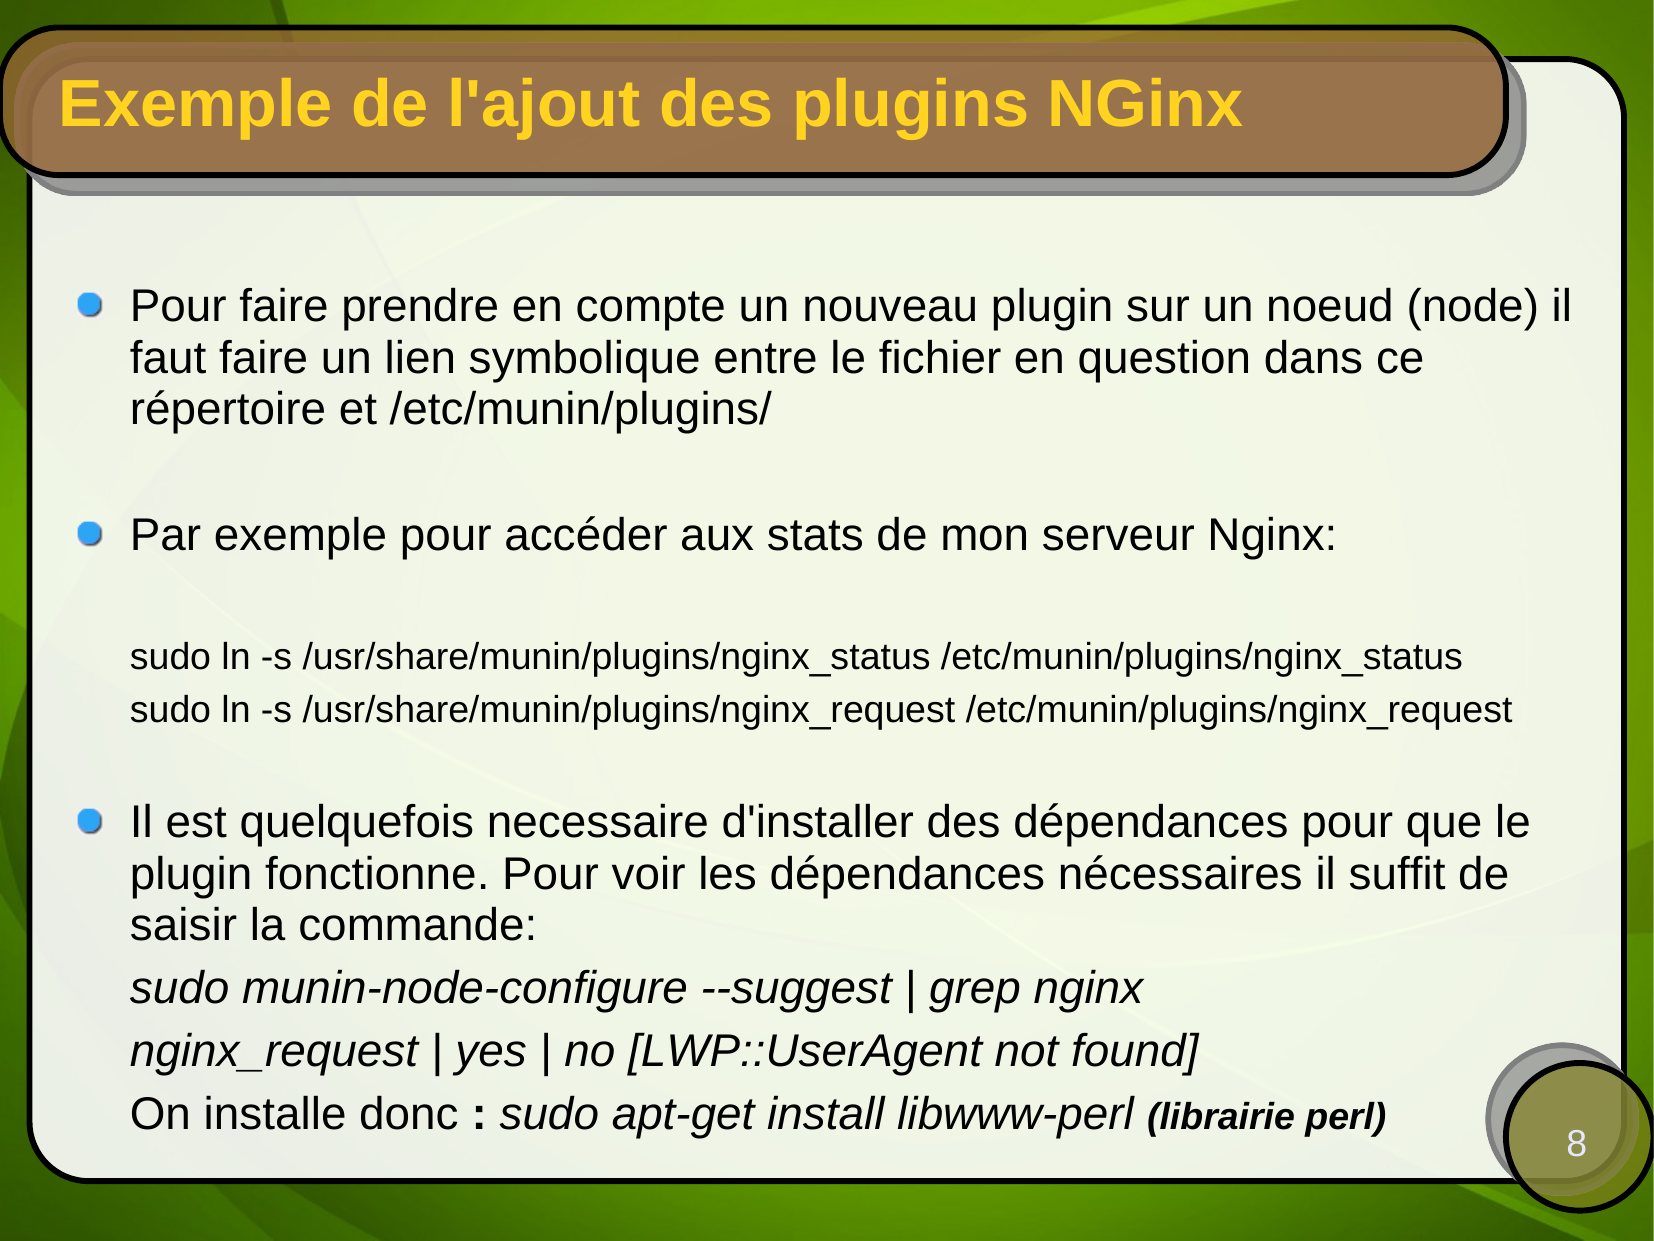

# Exemple de l'ajout des plugins NGinx
Pour faire prendre en compte un nouveau plugin sur un noeud (node) il faut faire un lien symbolique entre le fichier en question dans ce répertoire et /etc/munin/plugins/
Par exemple pour accéder aux stats de mon serveur Nginx:
sudo ln -s /usr/share/munin/plugins/nginx_status /etc/munin/plugins/nginx_status
sudo ln -s /usr/share/munin/plugins/nginx_request /etc/munin/plugins/nginx_request
Il est quelquefois necessaire d'installer des dépendances pour que le plugin fonctionne. Pour voir les dépendances nécessaires il suffit de saisir la commande:
sudo munin-node-configure --suggest | grep nginx
nginx_request | yes | no [LWP::UserAgent not found]
On installe donc : sudo apt-get install libwww-perl (librairie perl)
8